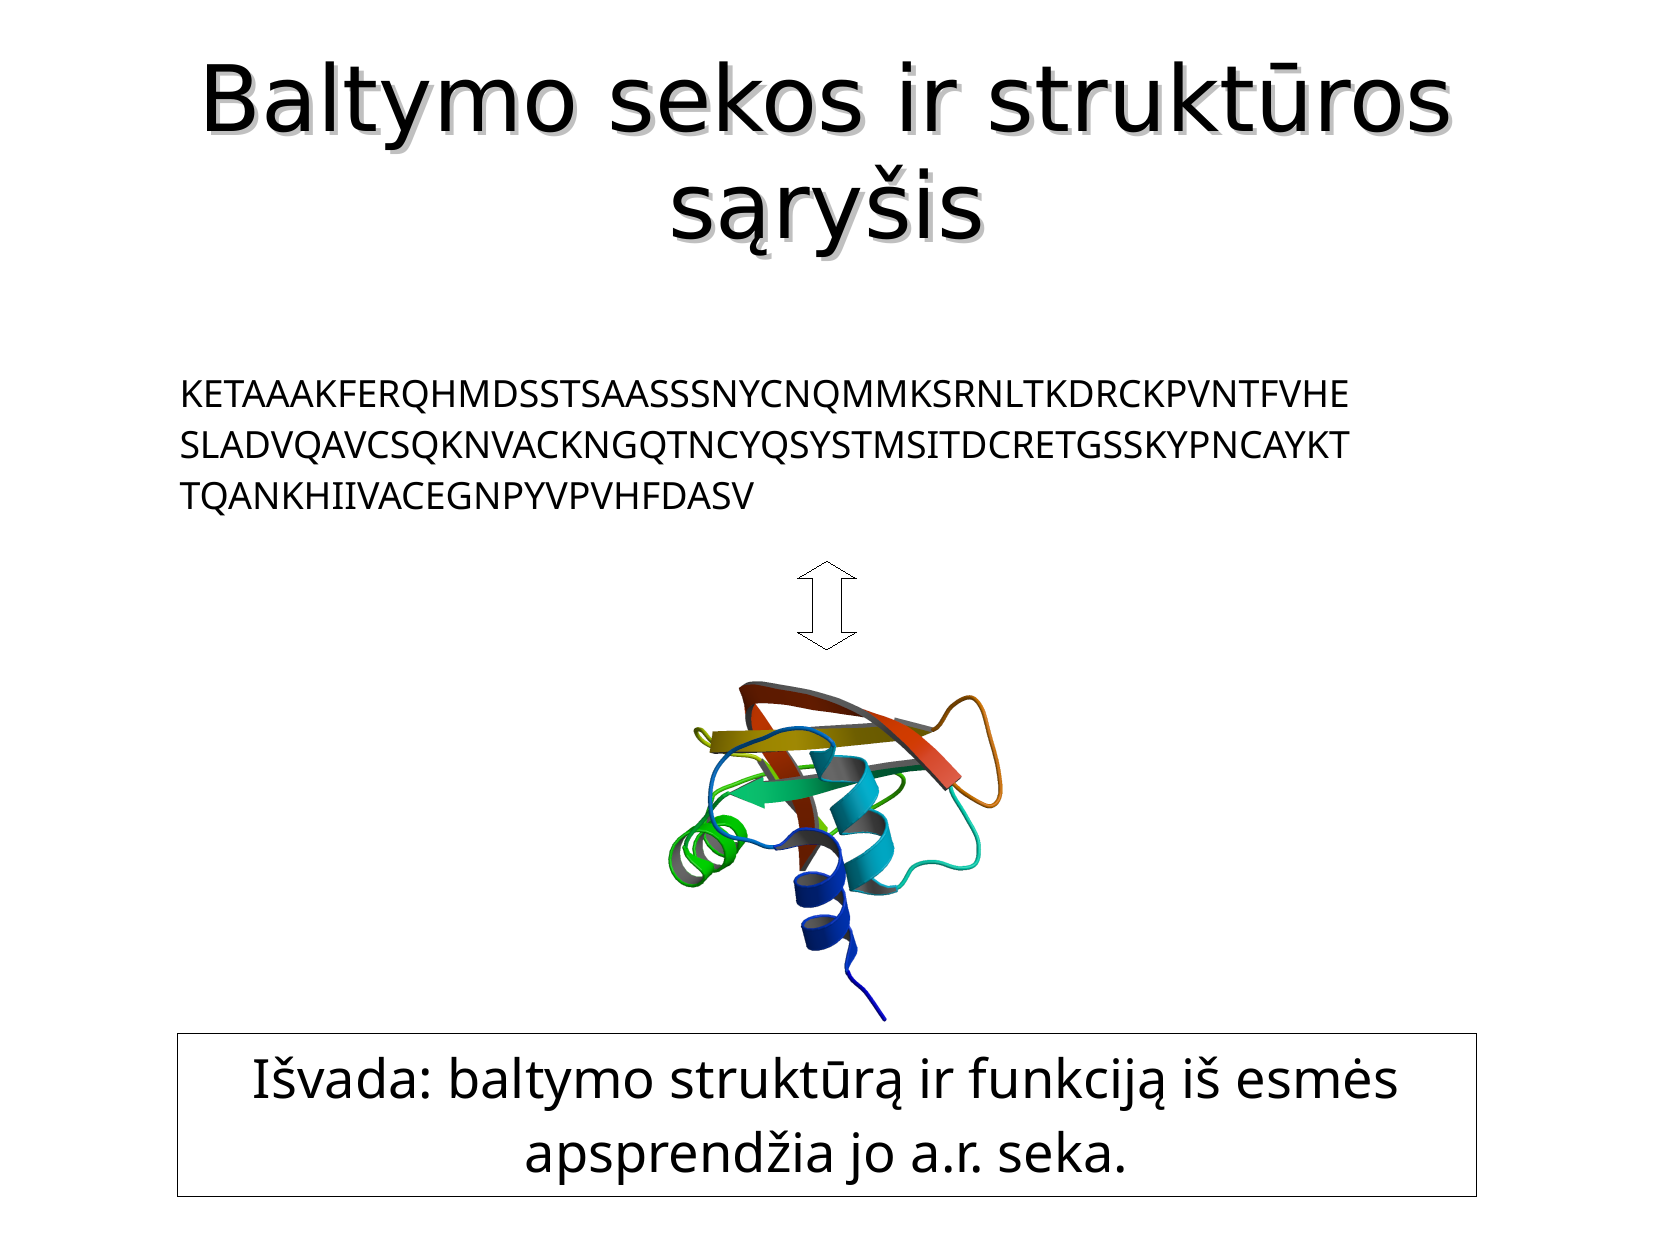

# Baltymo sekos ir struktūros sąryšis
KETAAAKFERQHMDSSTSAASSSNYCNQMMKSRNLTKDRCKPVNTFVHE
SLADVQAVCSQKNVACKNGQTNCYQSYSTMSITDCRETGSSKYPNCAYKT
TQANKHIIVACEGNPYVPVHFDASV
Išvada: baltymo struktūrą ir funkciją iš esmės apsprendžia jo a.r. seka.